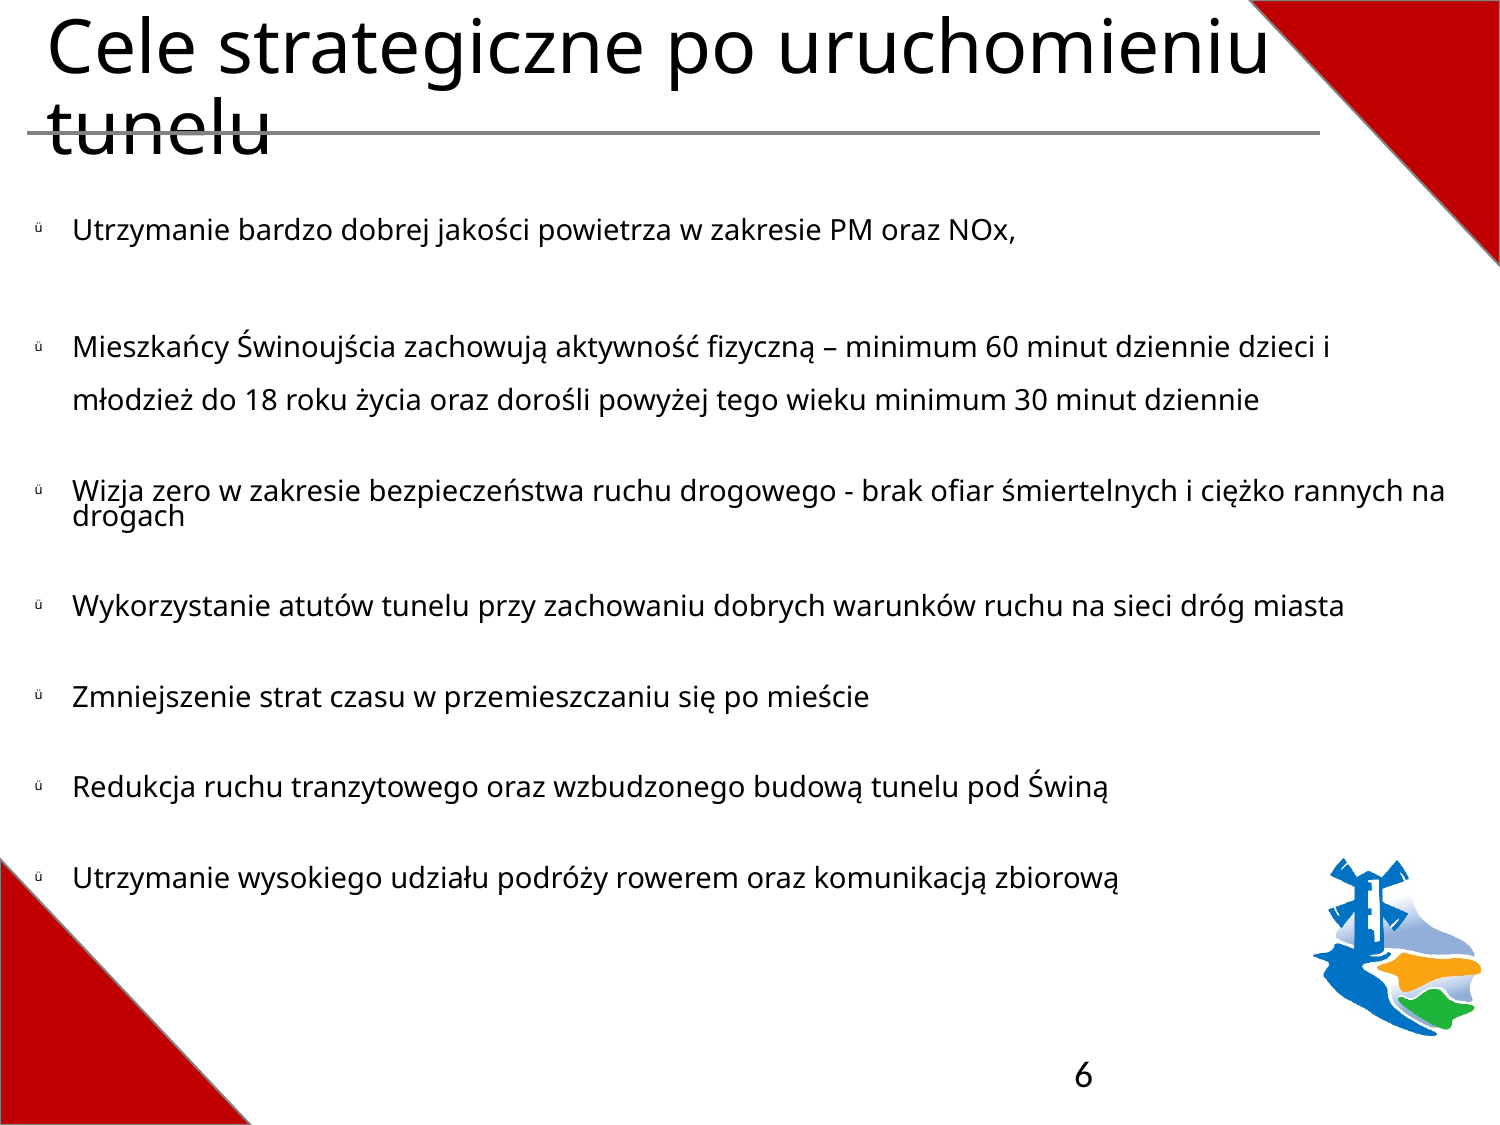

Cele strategiczne po uruchomieniu tunelu
Utrzymanie bardzo dobrej jakości powietrza w zakresie PM oraz NOx,
Mieszkańcy Świnoujścia zachowują aktywność fizyczną – minimum 60 minut dziennie dzieci i młodzież do 18 roku życia oraz dorośli powyżej tego wieku minimum 30 minut dziennie
Wizja zero w zakresie bezpieczeństwa ruchu drogowego - brak ofiar śmiertelnych i ciężko rannych na drogach
Wykorzystanie atutów tunelu przy zachowaniu dobrych warunków ruchu na sieci dróg miasta
Zmniejszenie strat czasu w przemieszczaniu się po mieście
Redukcja ruchu tranzytowego oraz wzbudzonego budową tunelu pod Świną
Utrzymanie wysokiego udziału podróży rowerem oraz komunikacją zbiorową